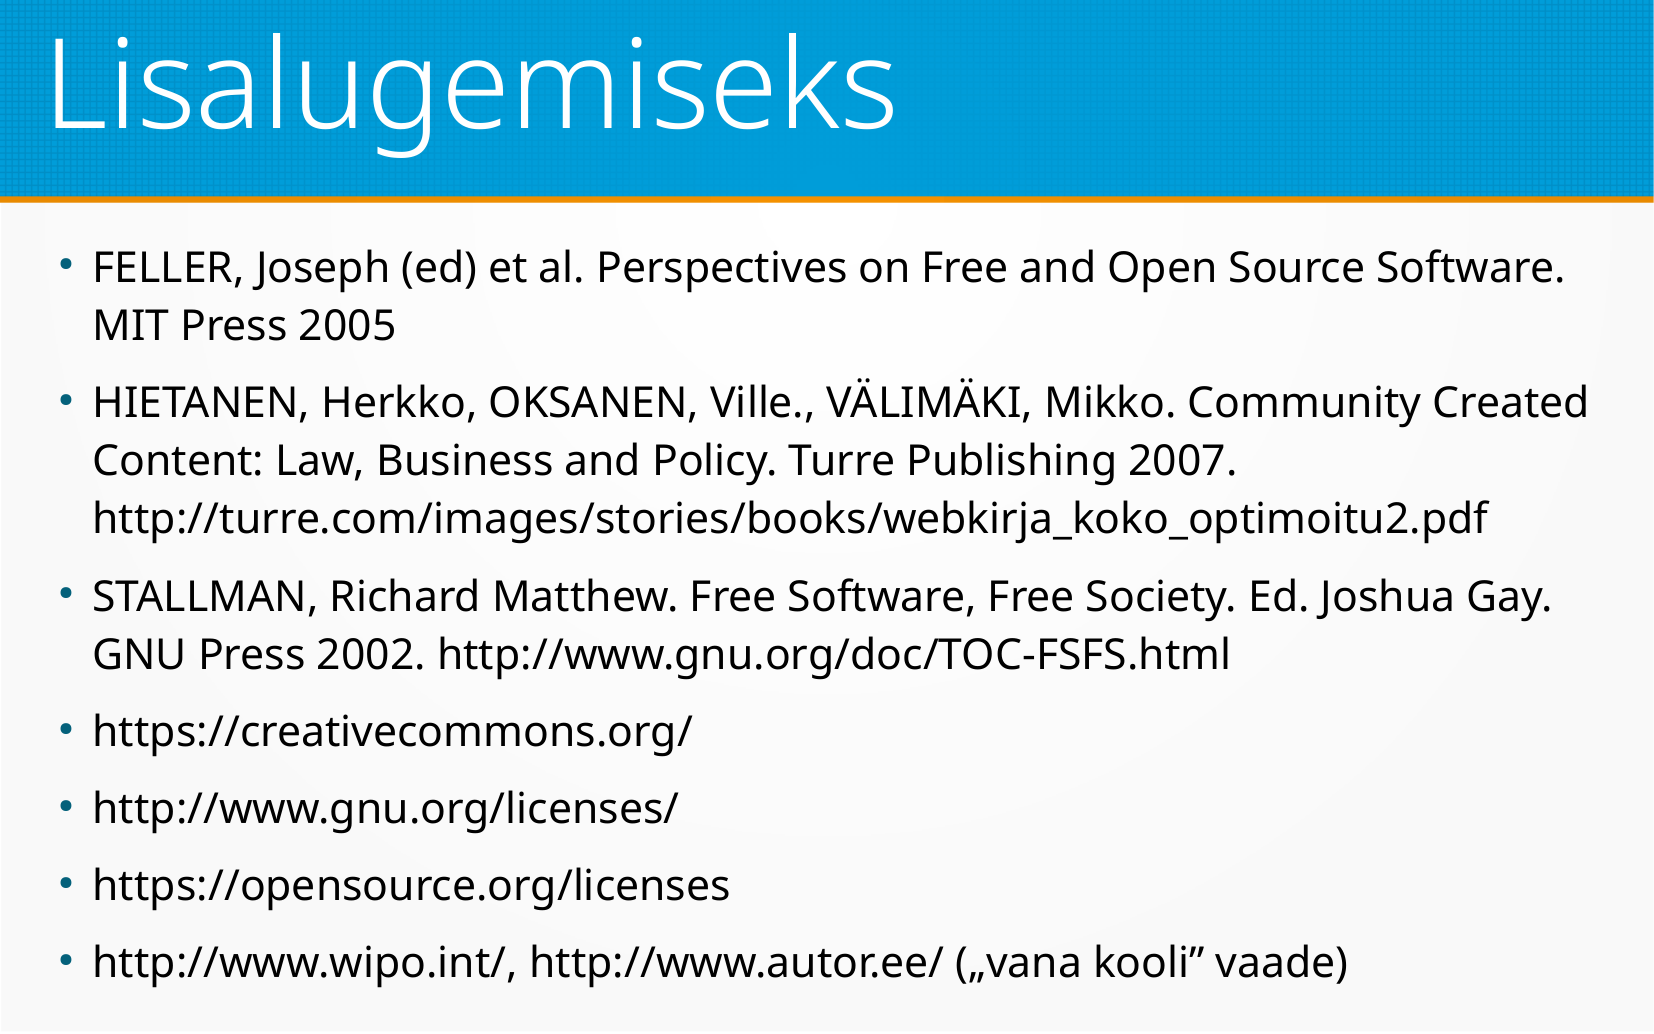

# Lisalugemiseks
FELLER, Joseph (ed) et al. Perspectives on Free and Open Source Software. MIT Press 2005
HIETANEN, Herkko, OKSANEN, Ville., VÄLIMÄKI, Mikko. Community Created Content: Law, Business and Policy. Turre Publishing 2007. http://turre.com/images/stories/books/webkirja_koko_optimoitu2.pdf
STALLMAN, Richard Matthew. Free Software, Free Society. Ed. Joshua Gay. GNU Press 2002. http://www.gnu.org/doc/TOC-FSFS.html
https://creativecommons.org/
http://www.gnu.org/licenses/
https://opensource.org/licenses
http://www.wipo.int/, http://www.autor.ee/ („vana kooli” vaade)